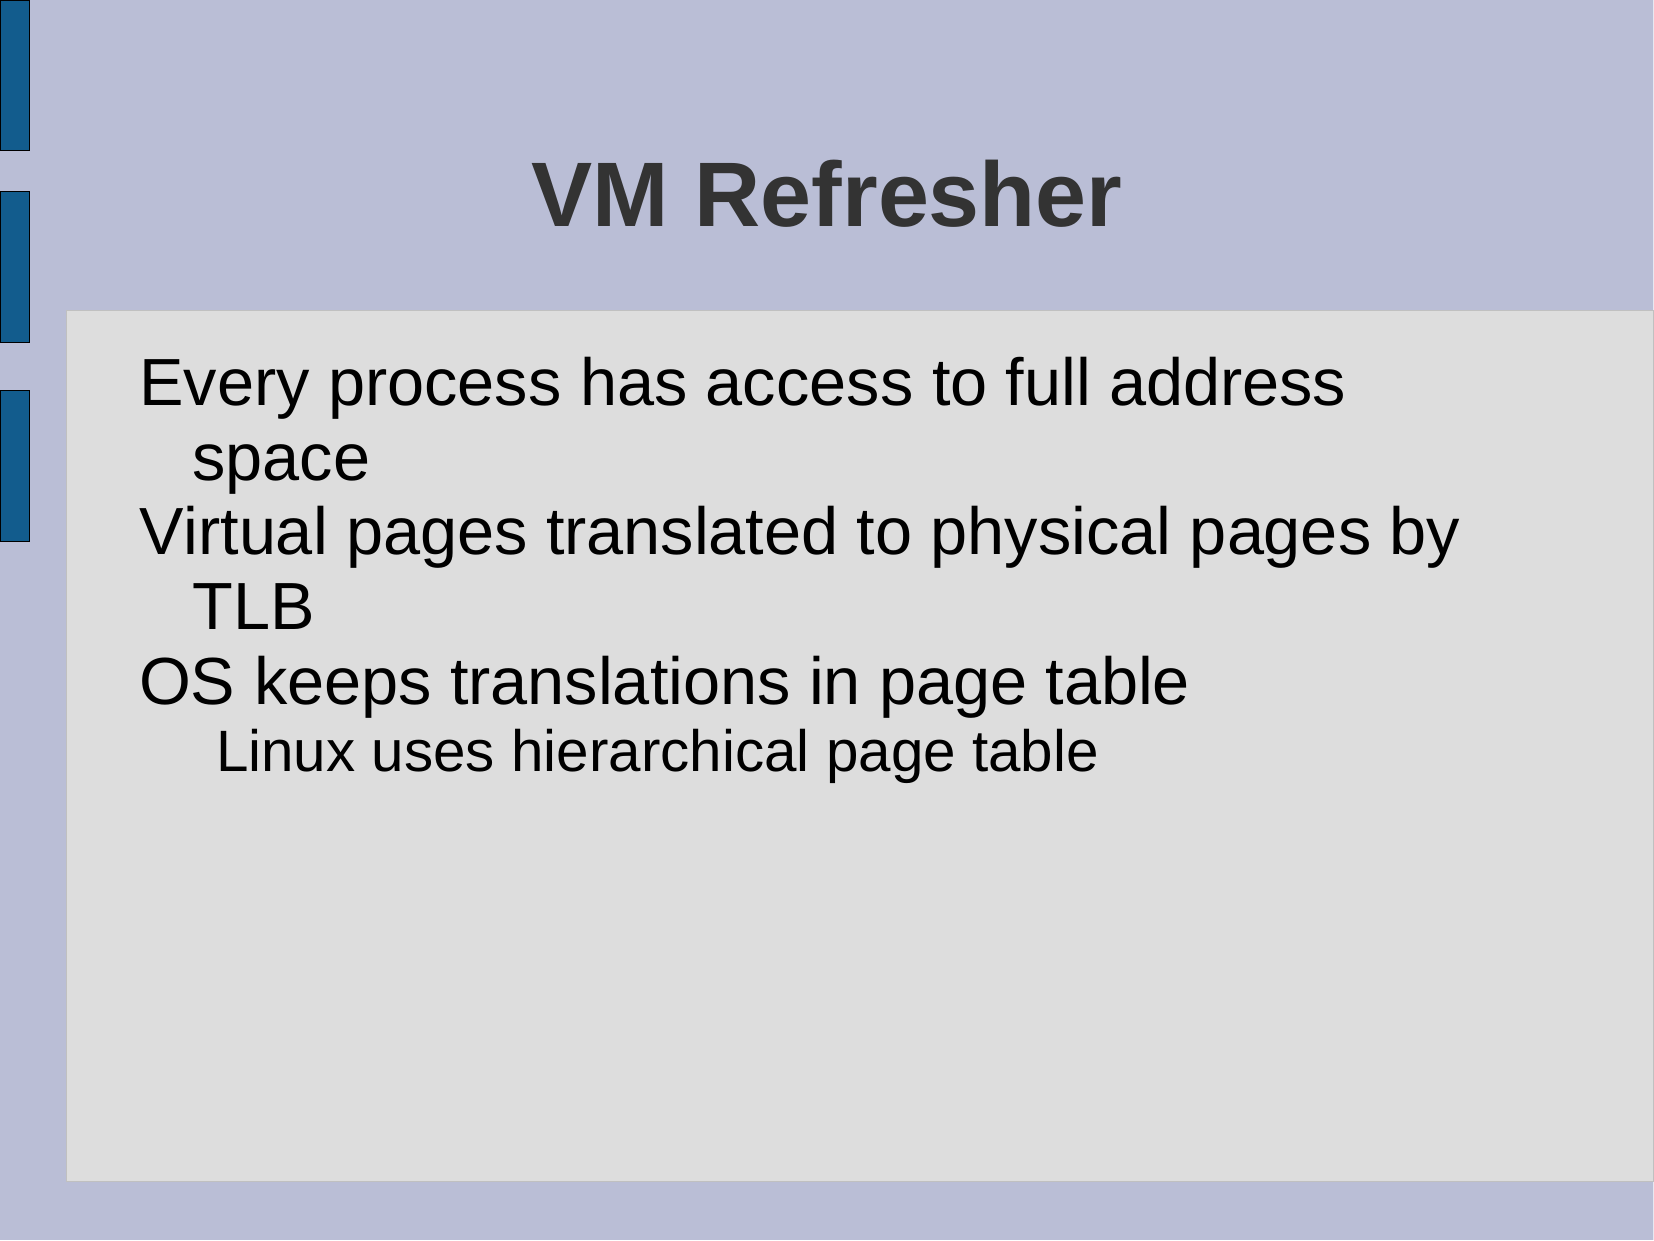

# VM Refresher
Every process has access to full address space
Virtual pages translated to physical pages by TLB
OS keeps translations in page table
Linux uses hierarchical page table